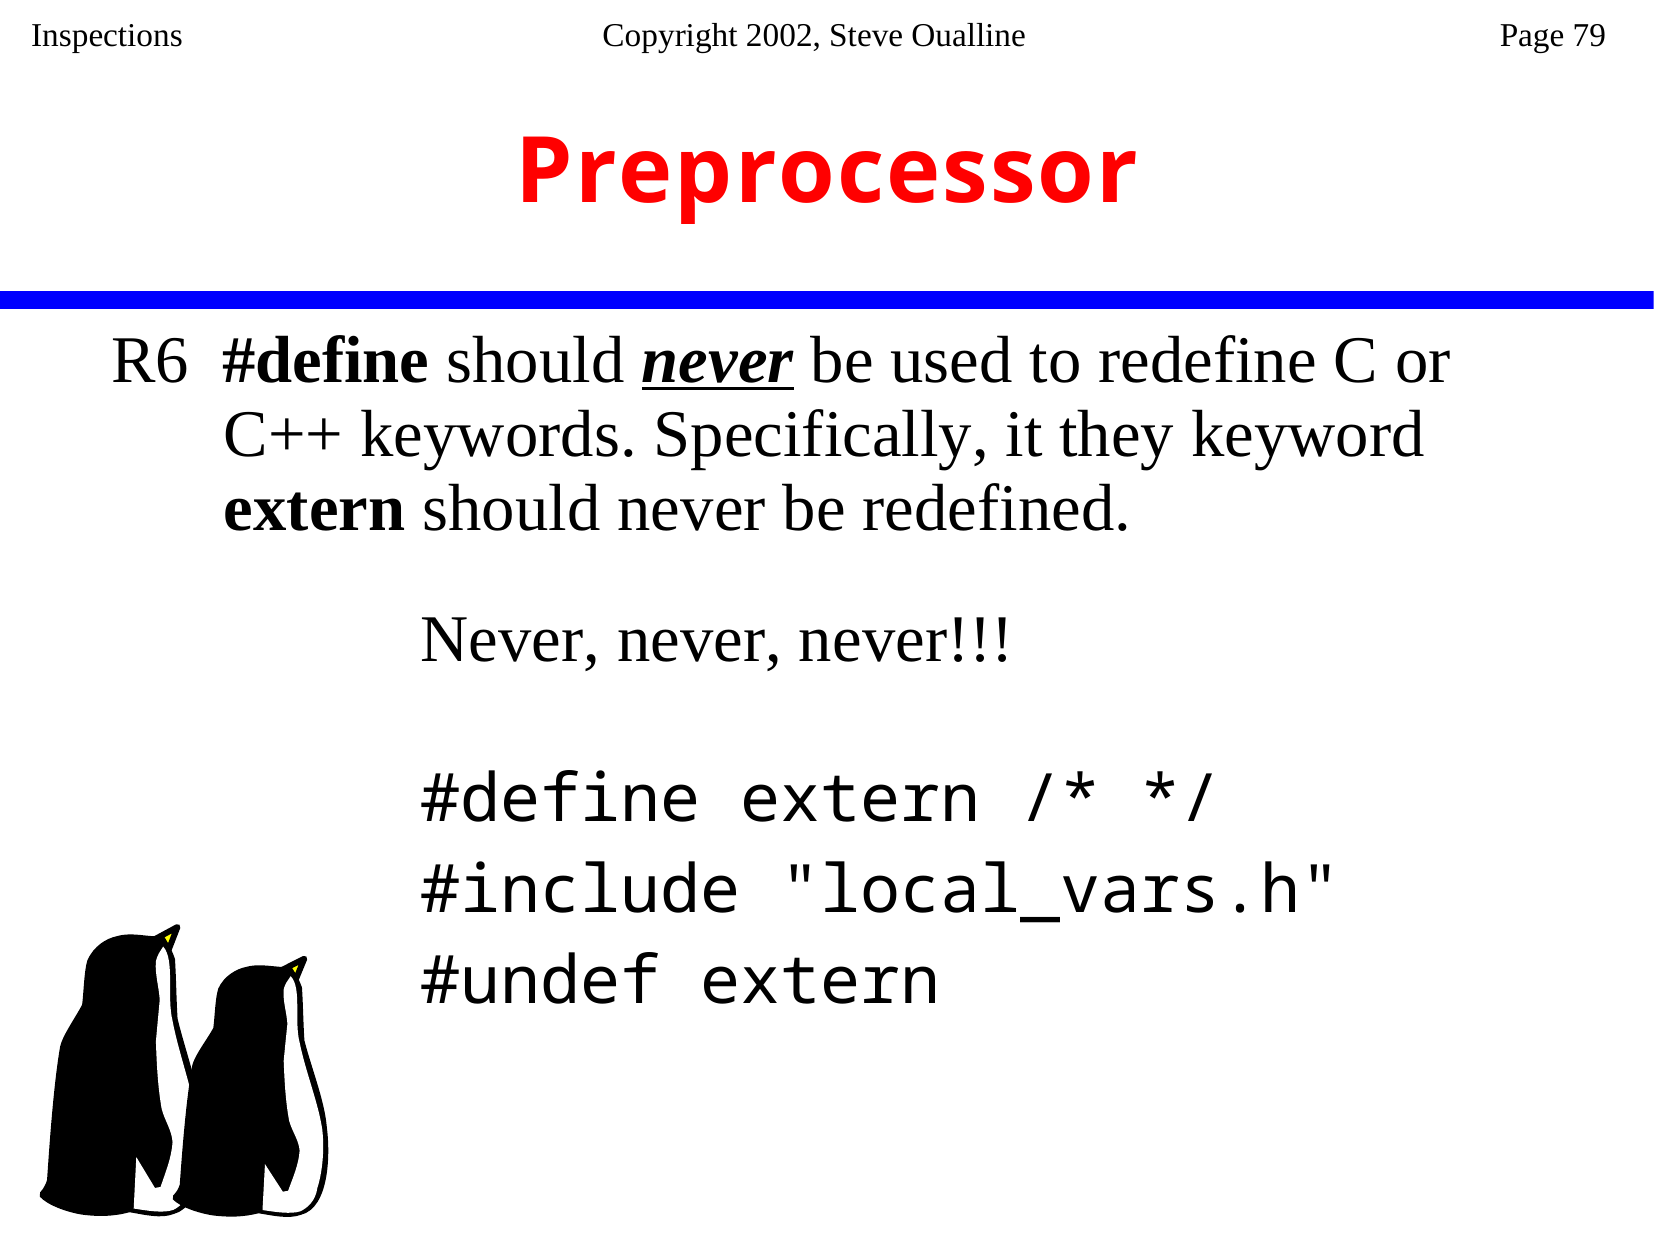

# Preprocessor
R6	#define should never be used to redefine C or C++ keywords. Specifically, it they keyword extern should never be redefined.
Never, never, never!!!
#define extern /* */
#include "local_vars.h"
#undef extern